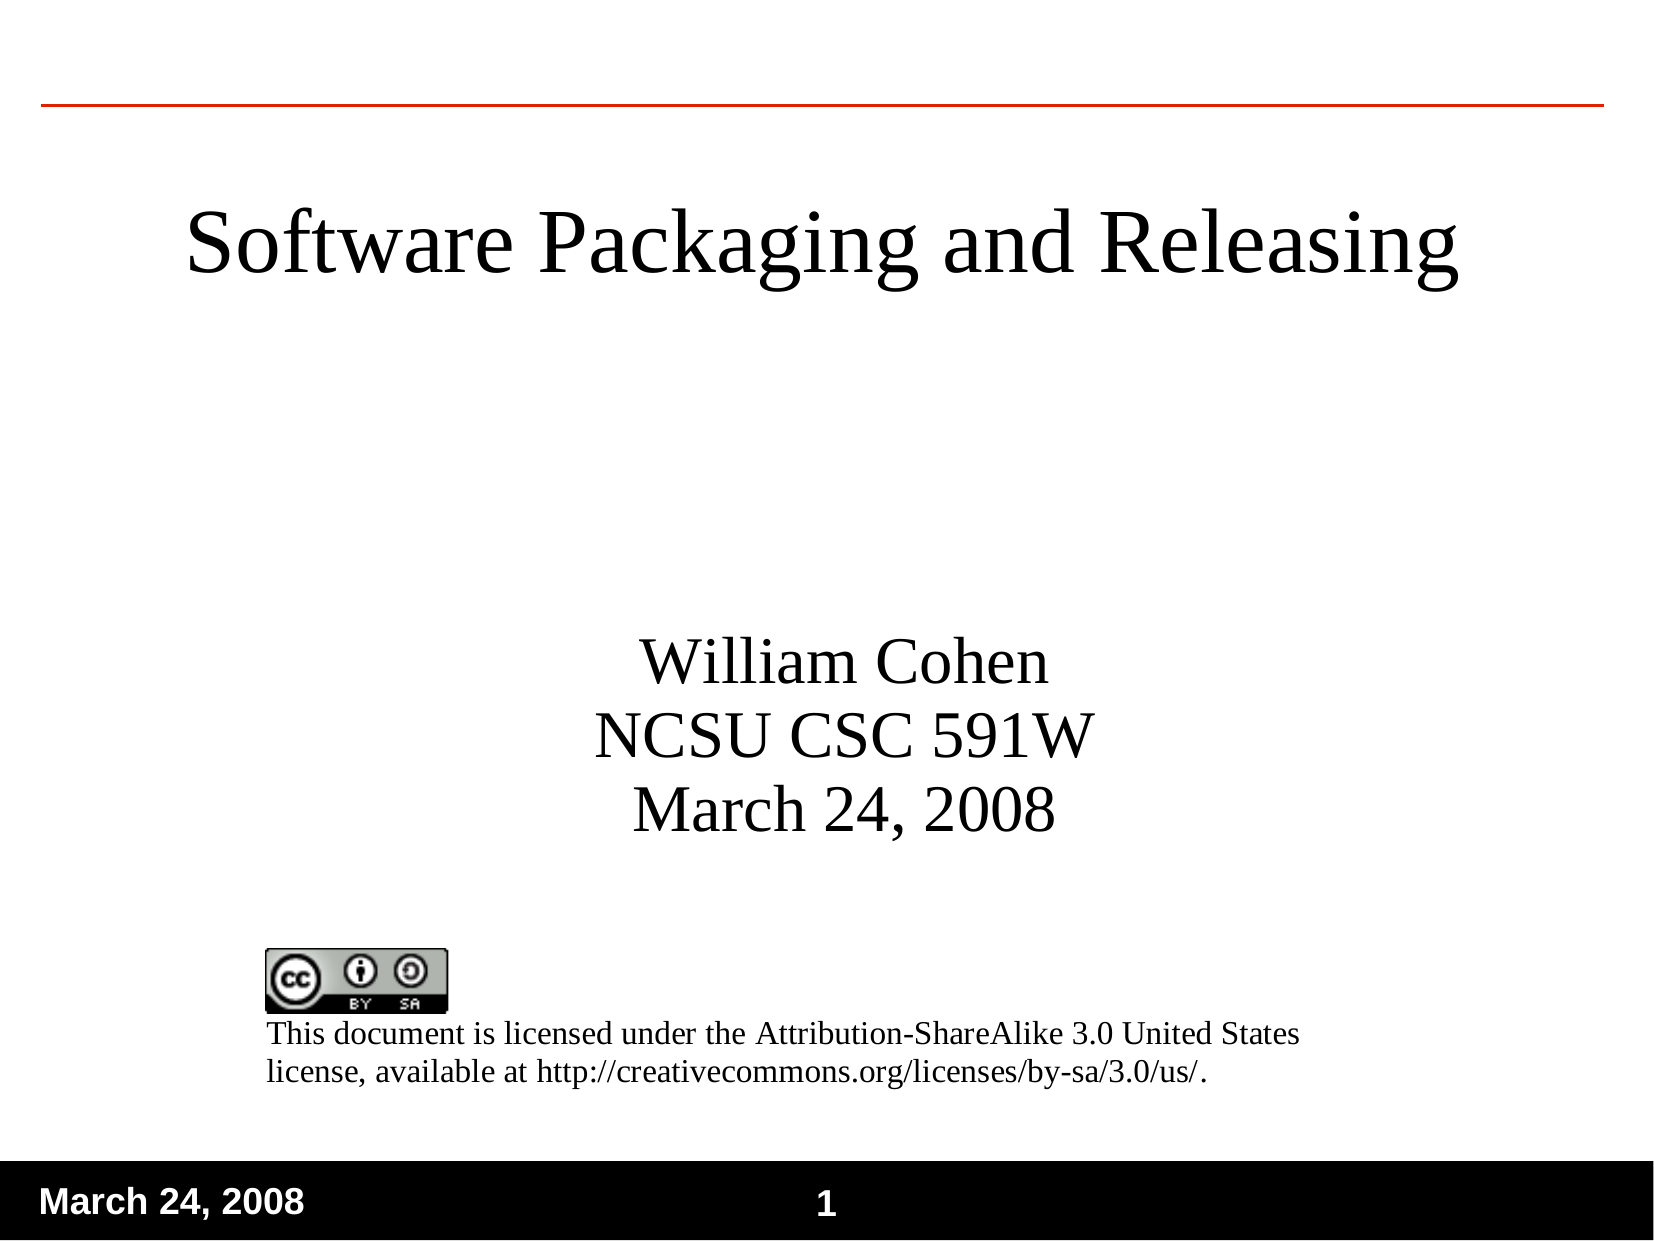

# Software Packaging and Releasing
William Cohen
NCSU CSC 591W
March 24, 2008